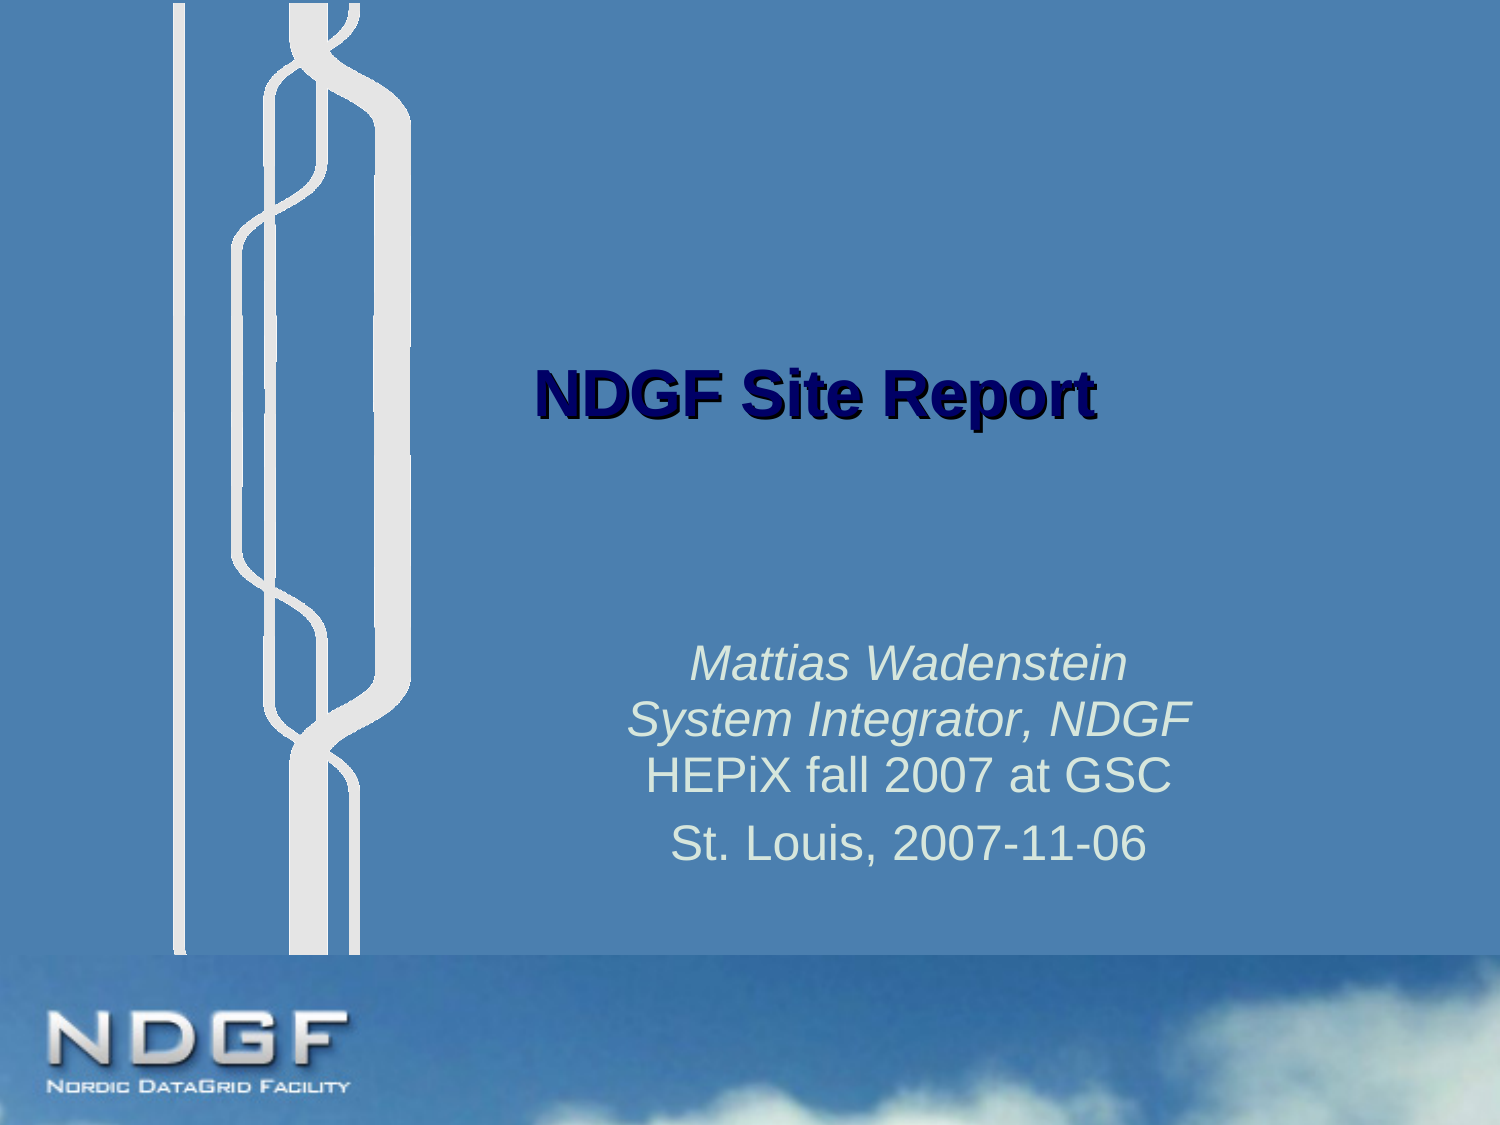

# NDGF Site Report
Mattias Wadenstein
System Integrator, NDGF
HEPiX fall 2007 at GSC
St. Louis, 2007-11-06